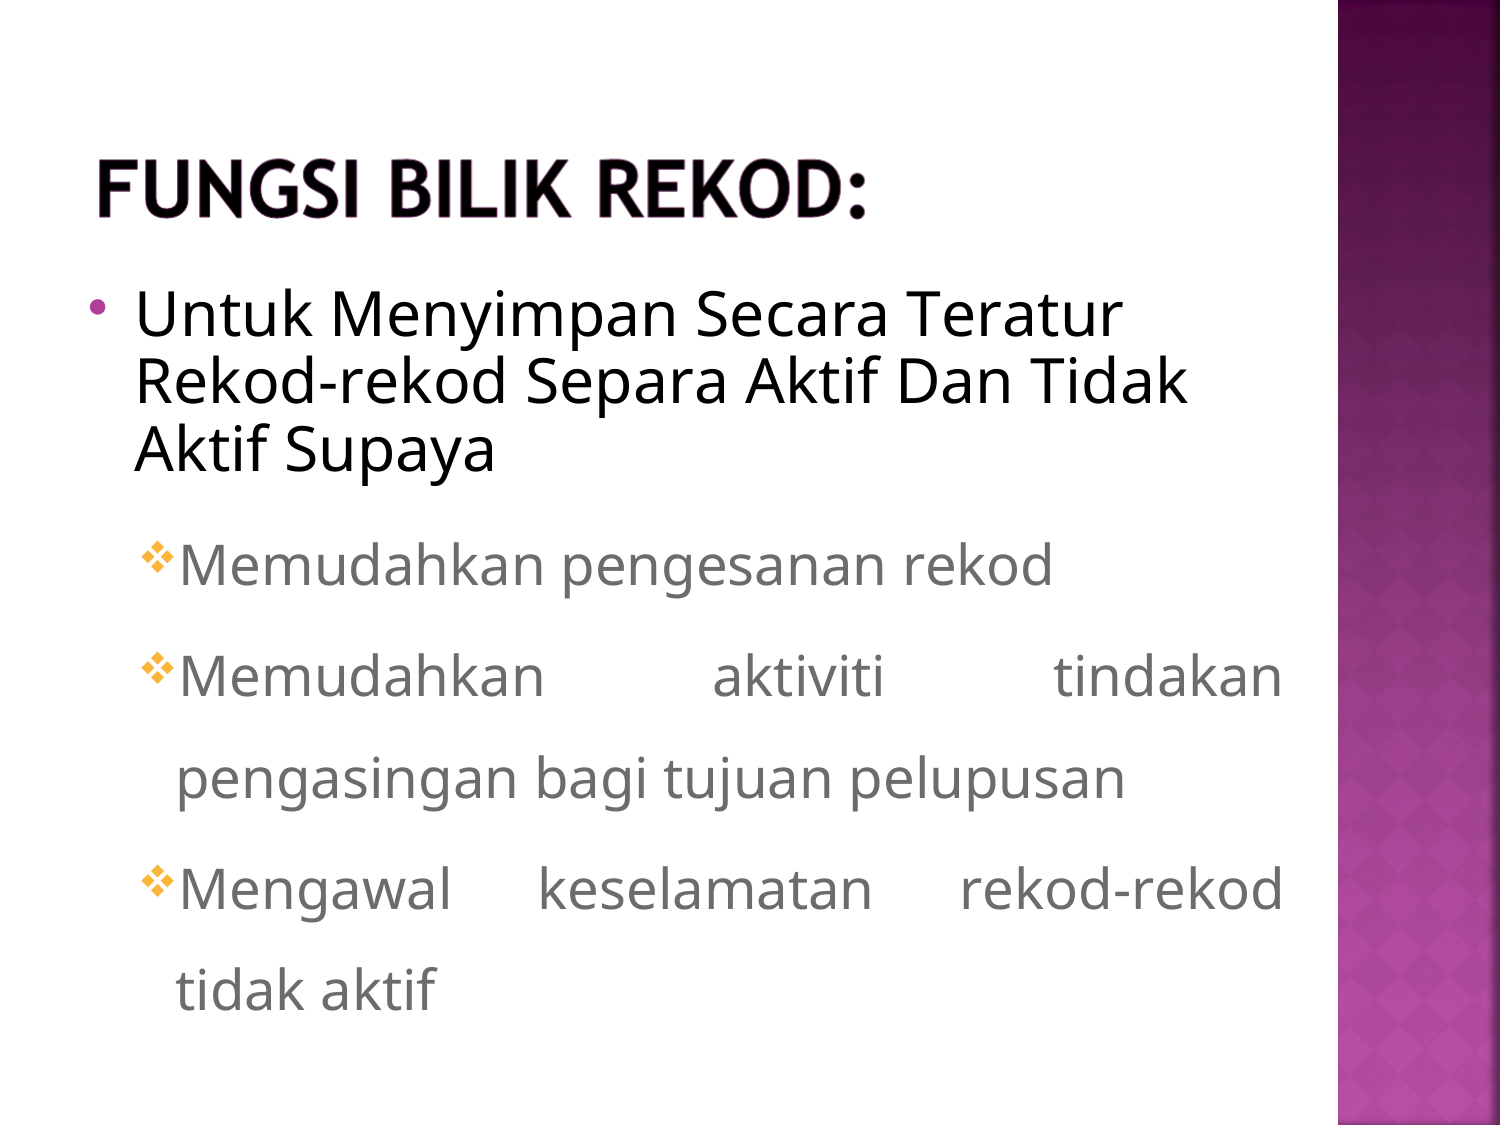

# Untuk Menyimpan Secara Teratur Rekod-rekod Separa Aktif Dan Tidak Aktif Supaya
Memudahkan pengesanan rekod
Memudahkan aktiviti tindakan pengasingan bagi tujuan pelupusan
Mengawal keselamatan rekod-rekod tidak aktif